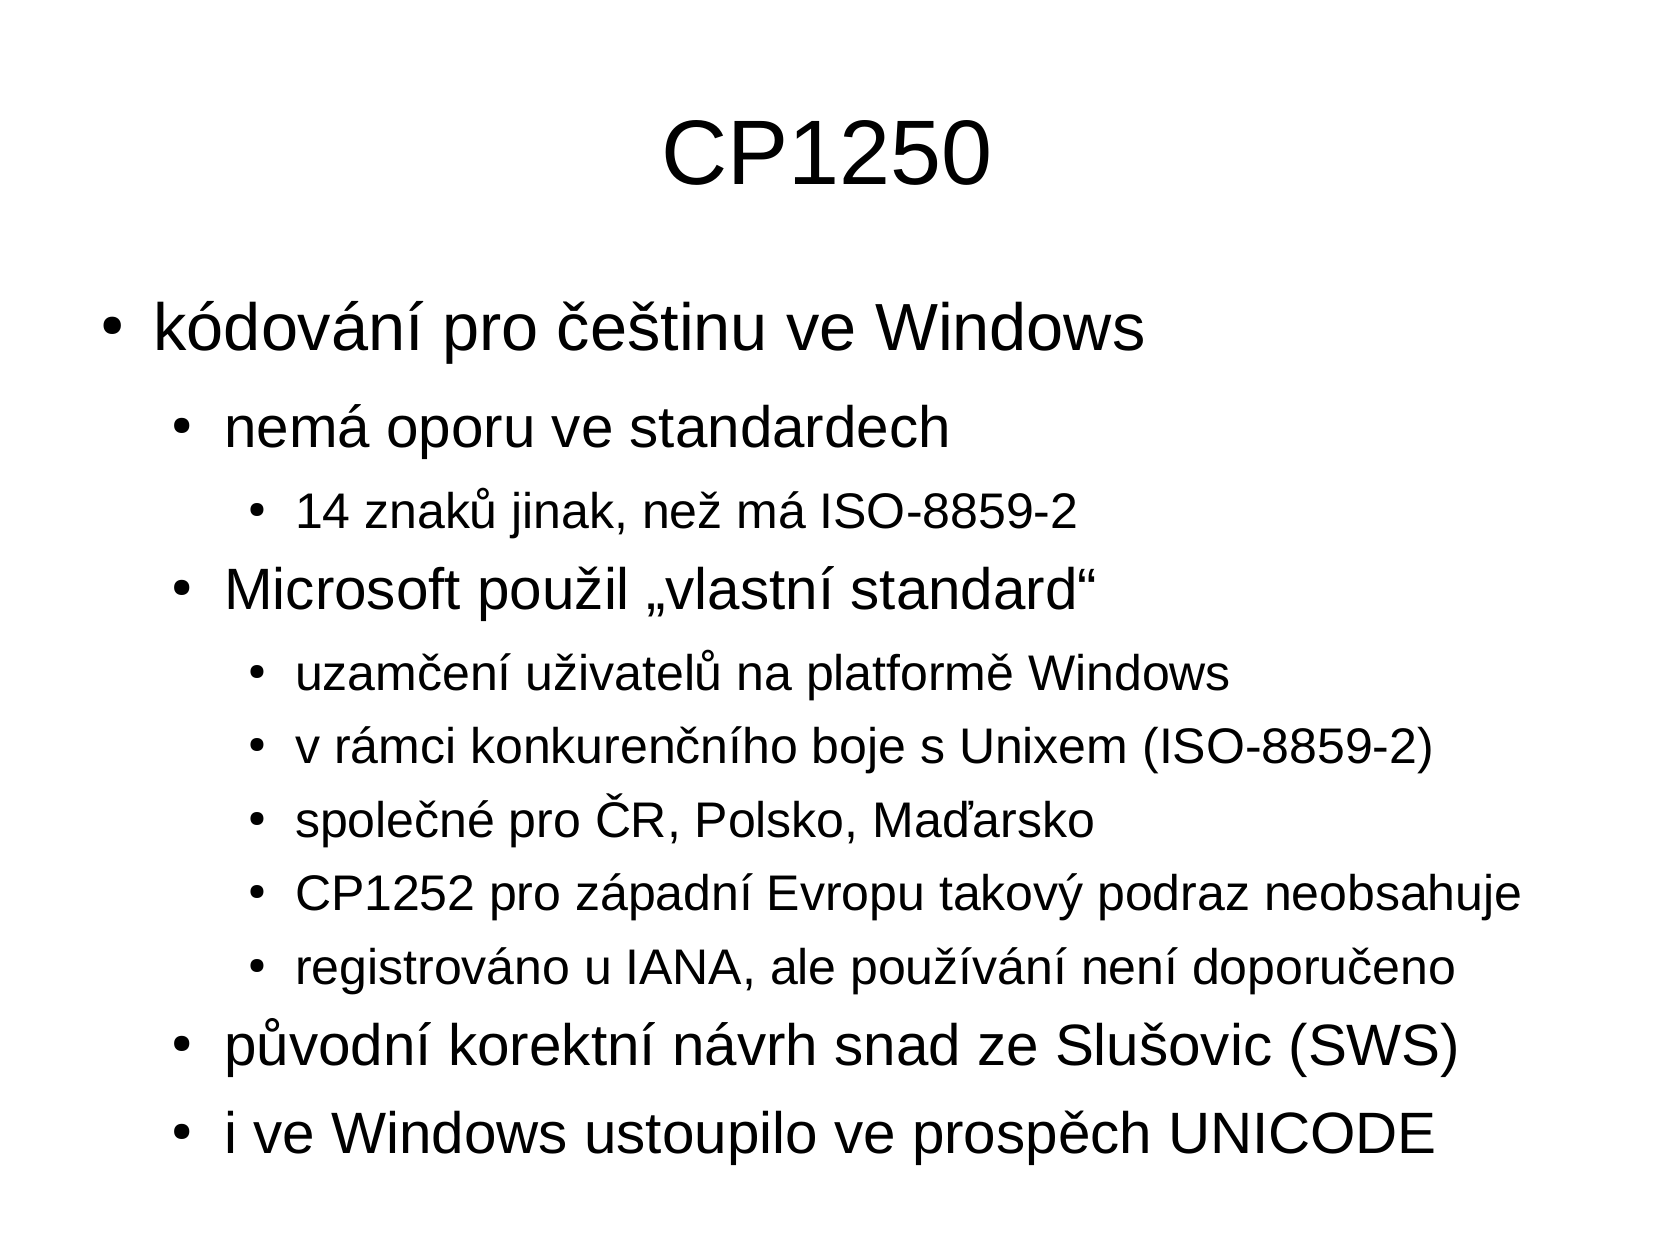

# CP1250
kódování pro češtinu ve Windows
nemá oporu ve standardech
14 znaků jinak, než má ISO-8859-2
Microsoft použil „vlastní standard“
uzamčení uživatelů na platformě Windows
v rámci konkurenčního boje s Unixem (ISO-8859-2)
společné pro ČR, Polsko, Maďarsko
CP1252 pro západní Evropu takový podraz neobsahuje
registrováno u IANA, ale používání není doporučeno
původní korektní návrh snad ze Slušovic (SWS)
i ve Windows ustoupilo ve prospěch UNICODE